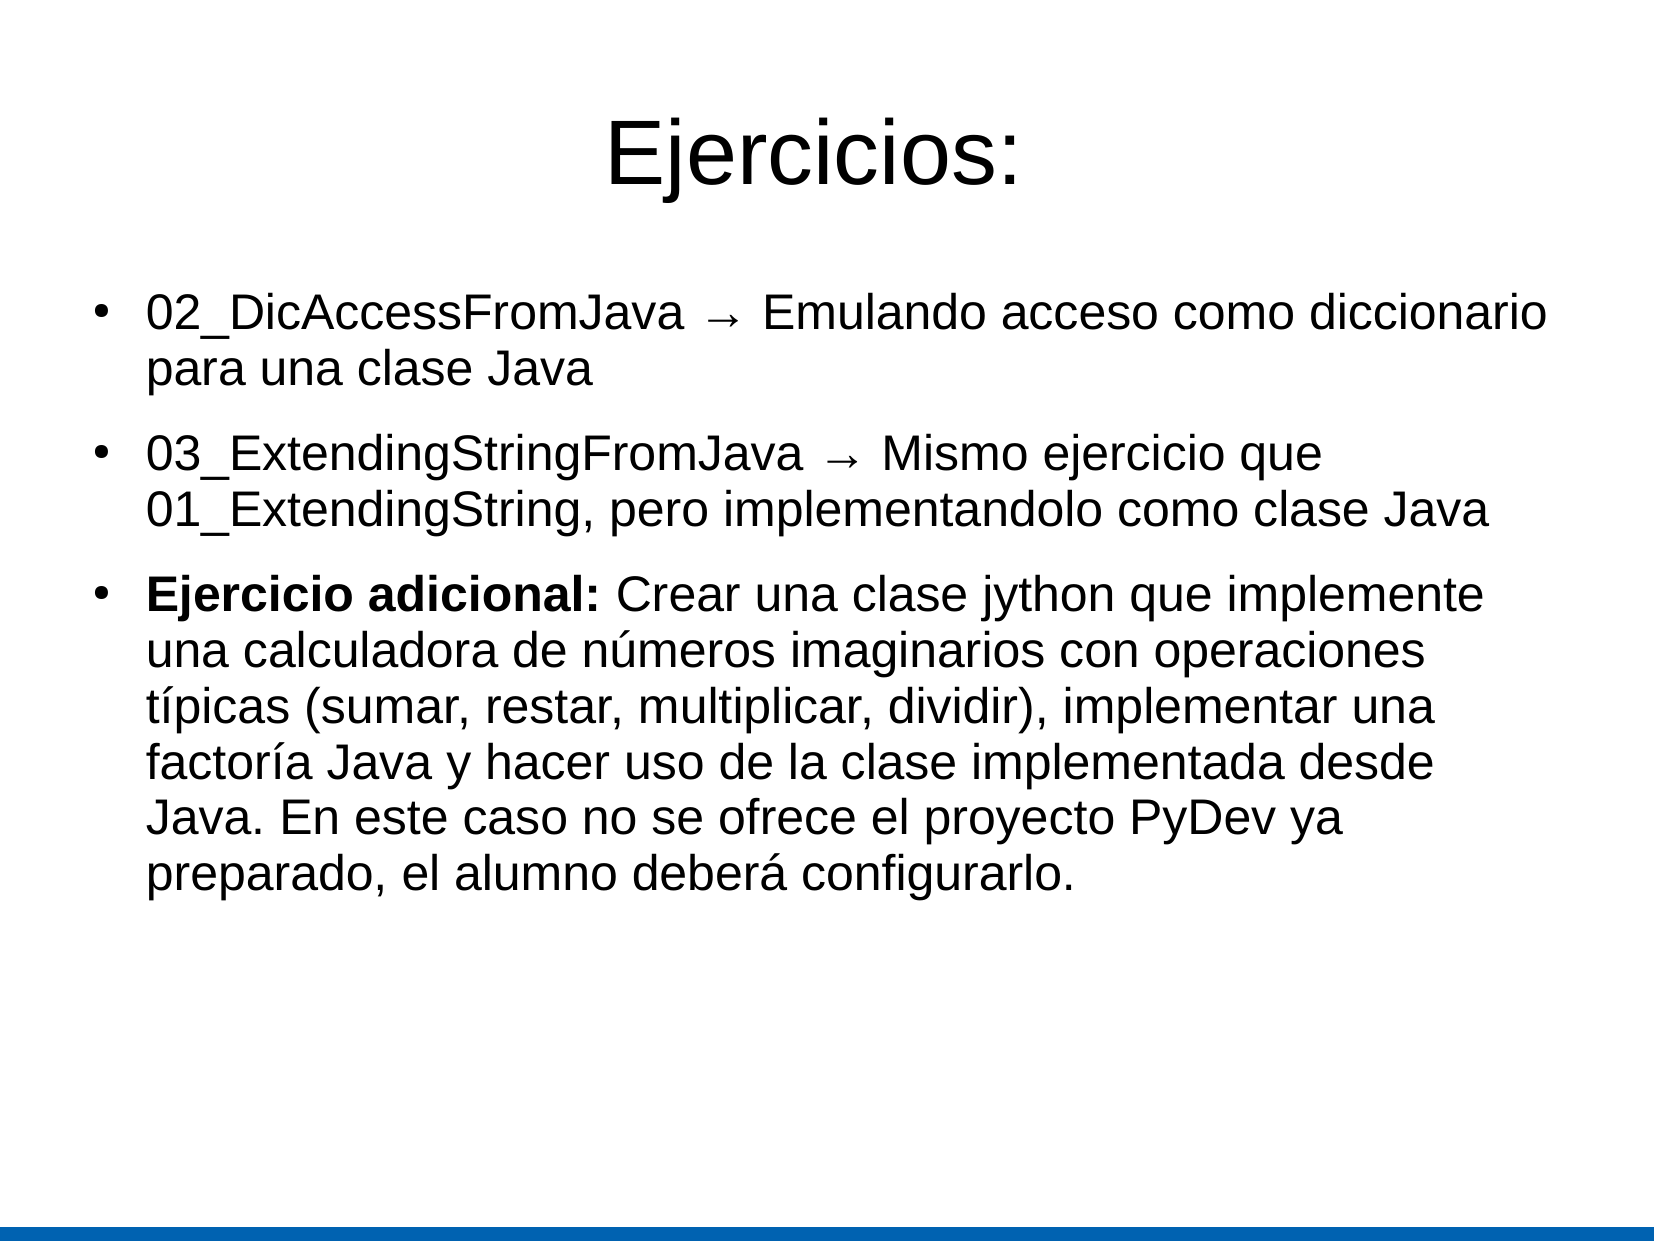

# Ejercicios:
02_DicAccessFromJava → Emulando acceso como diccionario para una clase Java
03_ExtendingStringFromJava → Mismo ejercicio que 01_ExtendingString, pero implementandolo como clase Java
Ejercicio adicional: Crear una clase jython que implemente una calculadora de números imaginarios con operaciones típicas (sumar, restar, multiplicar, dividir), implementar una factoría Java y hacer uso de la clase implementada desde Java. En este caso no se ofrece el proyecto PyDev ya preparado, el alumno deberá configurarlo.